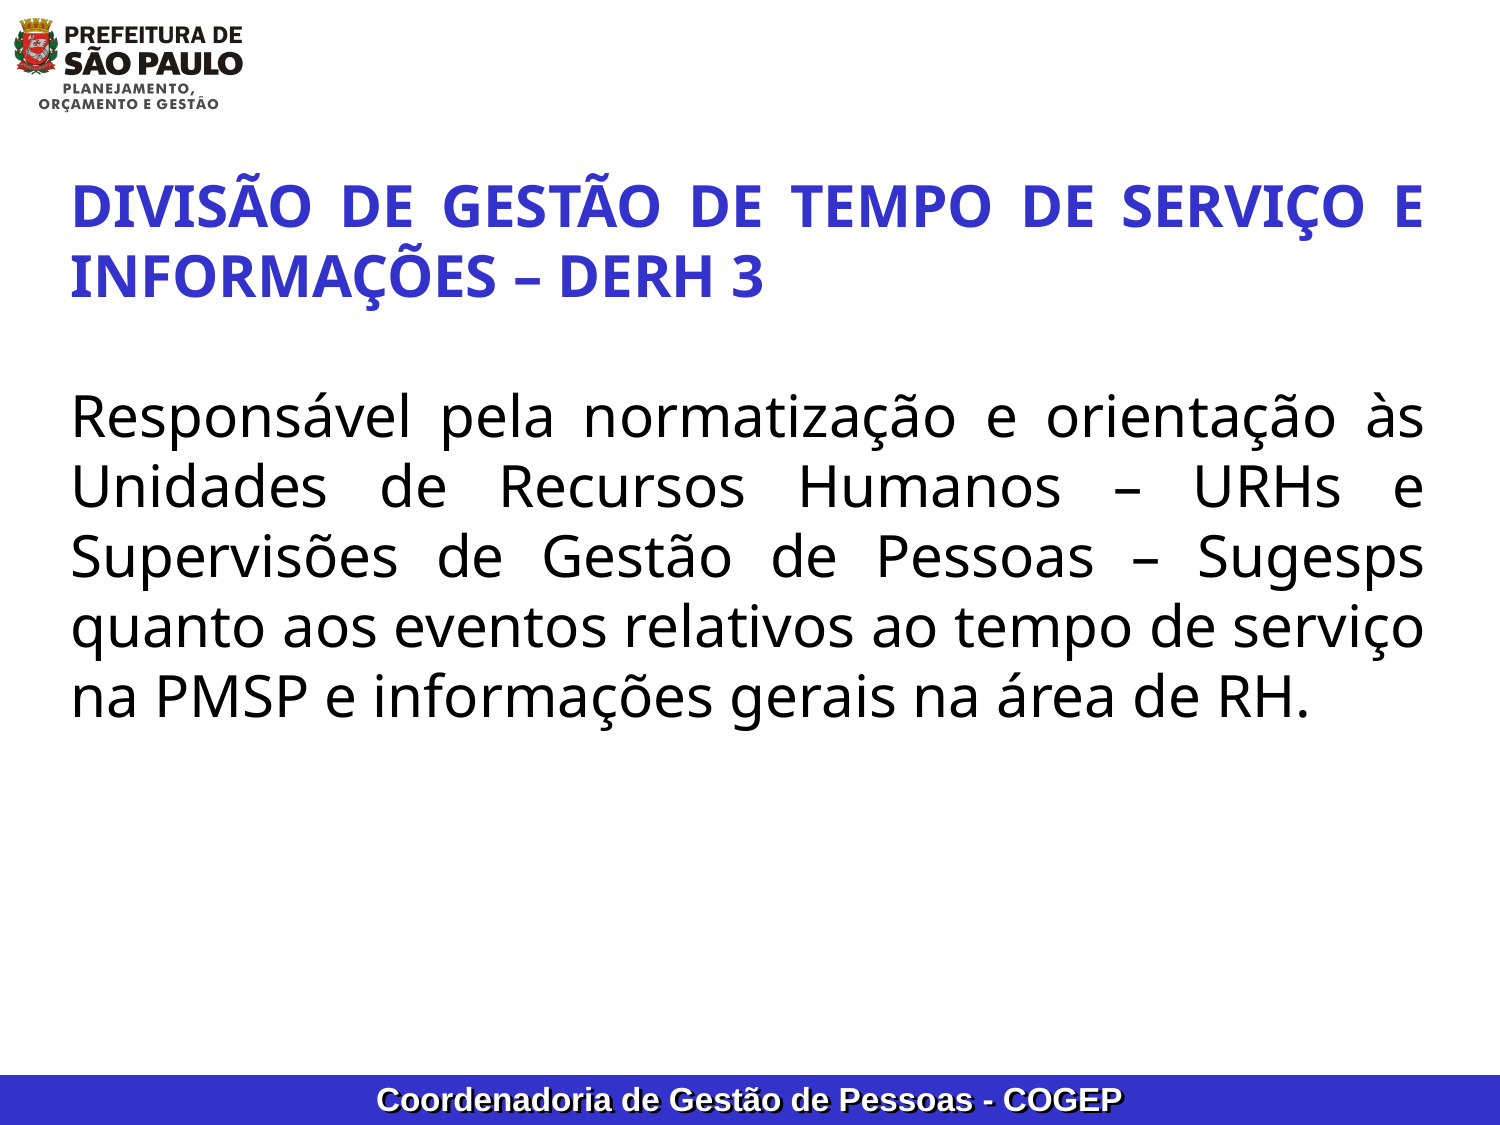

DIVISÃO DE GESTÃO DE TEMPO DE SERVIÇO E INFORMAÇÕES – DERH 3
Responsável pela normatização e orientação às Unidades de Recursos Humanos – URHs e Supervisões de Gestão de Pessoas – Sugesps quanto aos eventos relativos ao tempo de serviço na PMSP e informações gerais na área de RH.